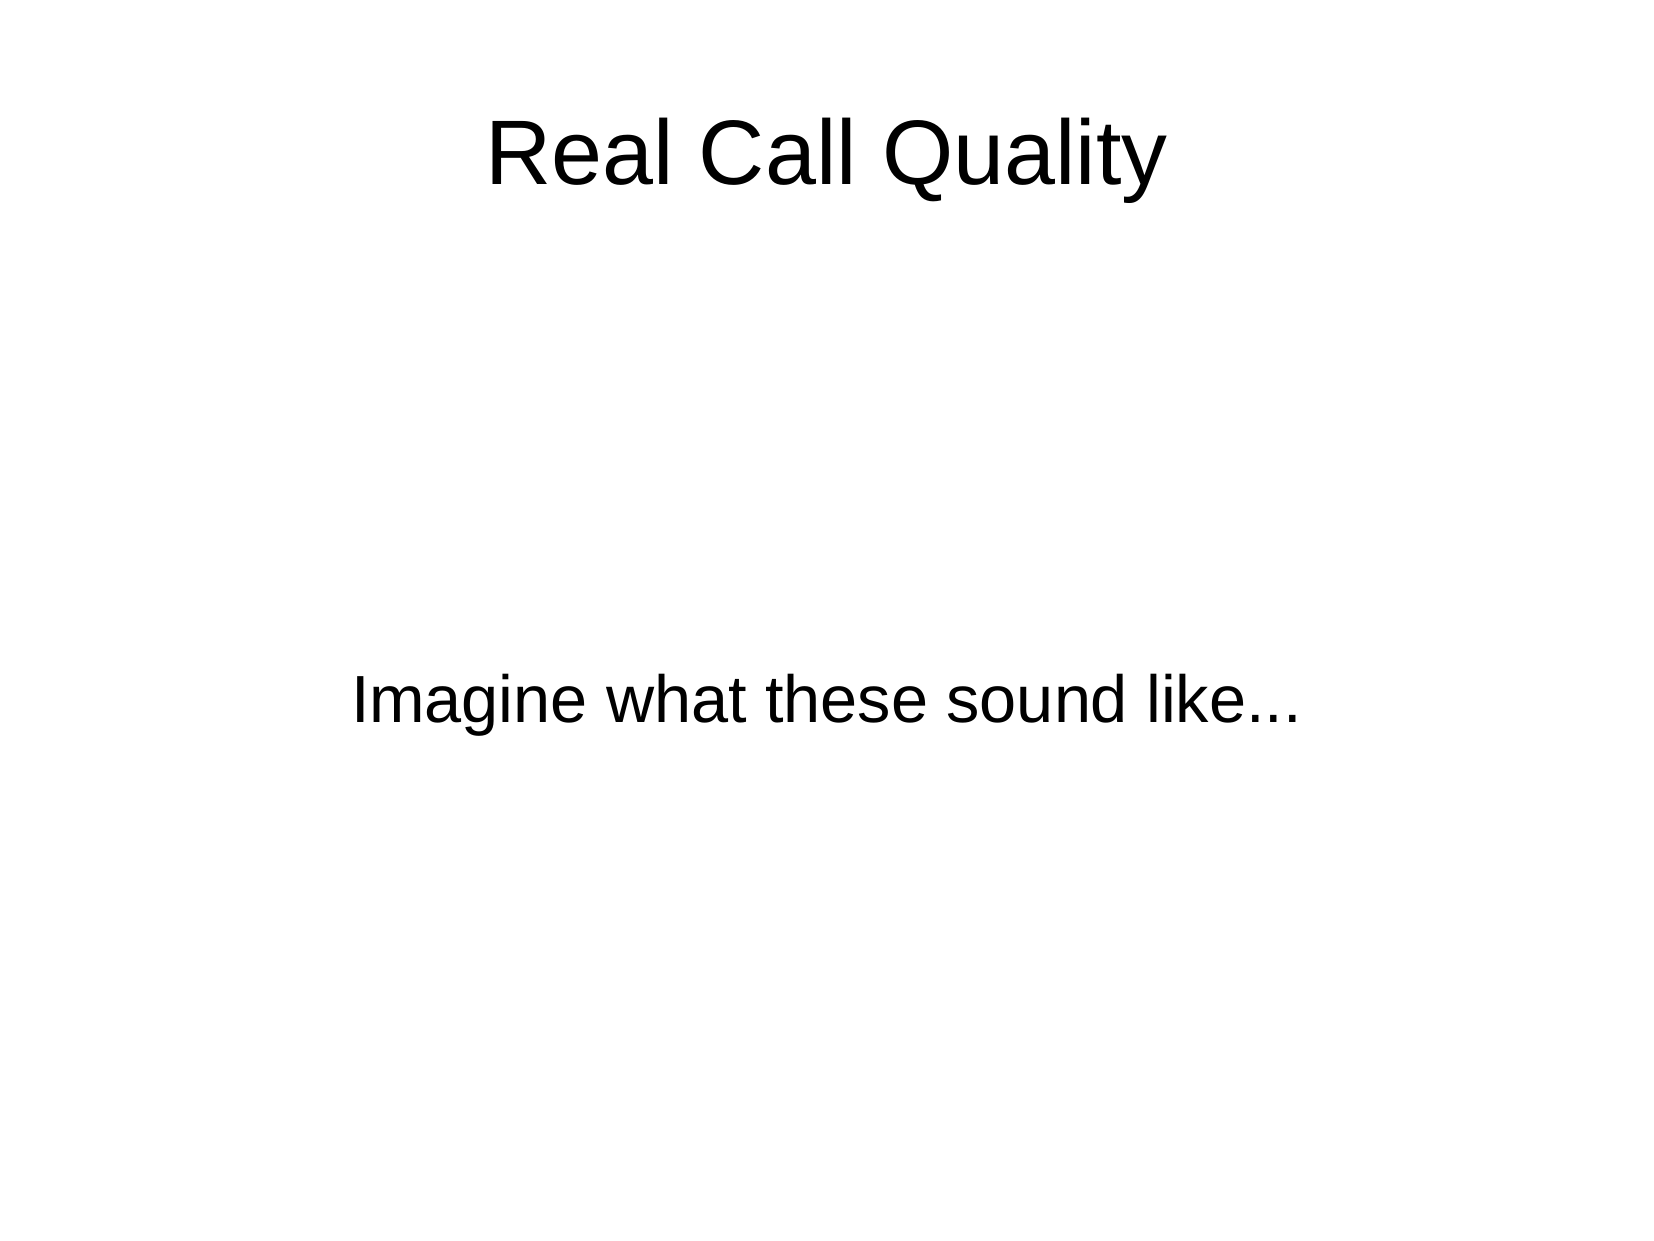

# Real Call Quality
Imagine what these sound like...